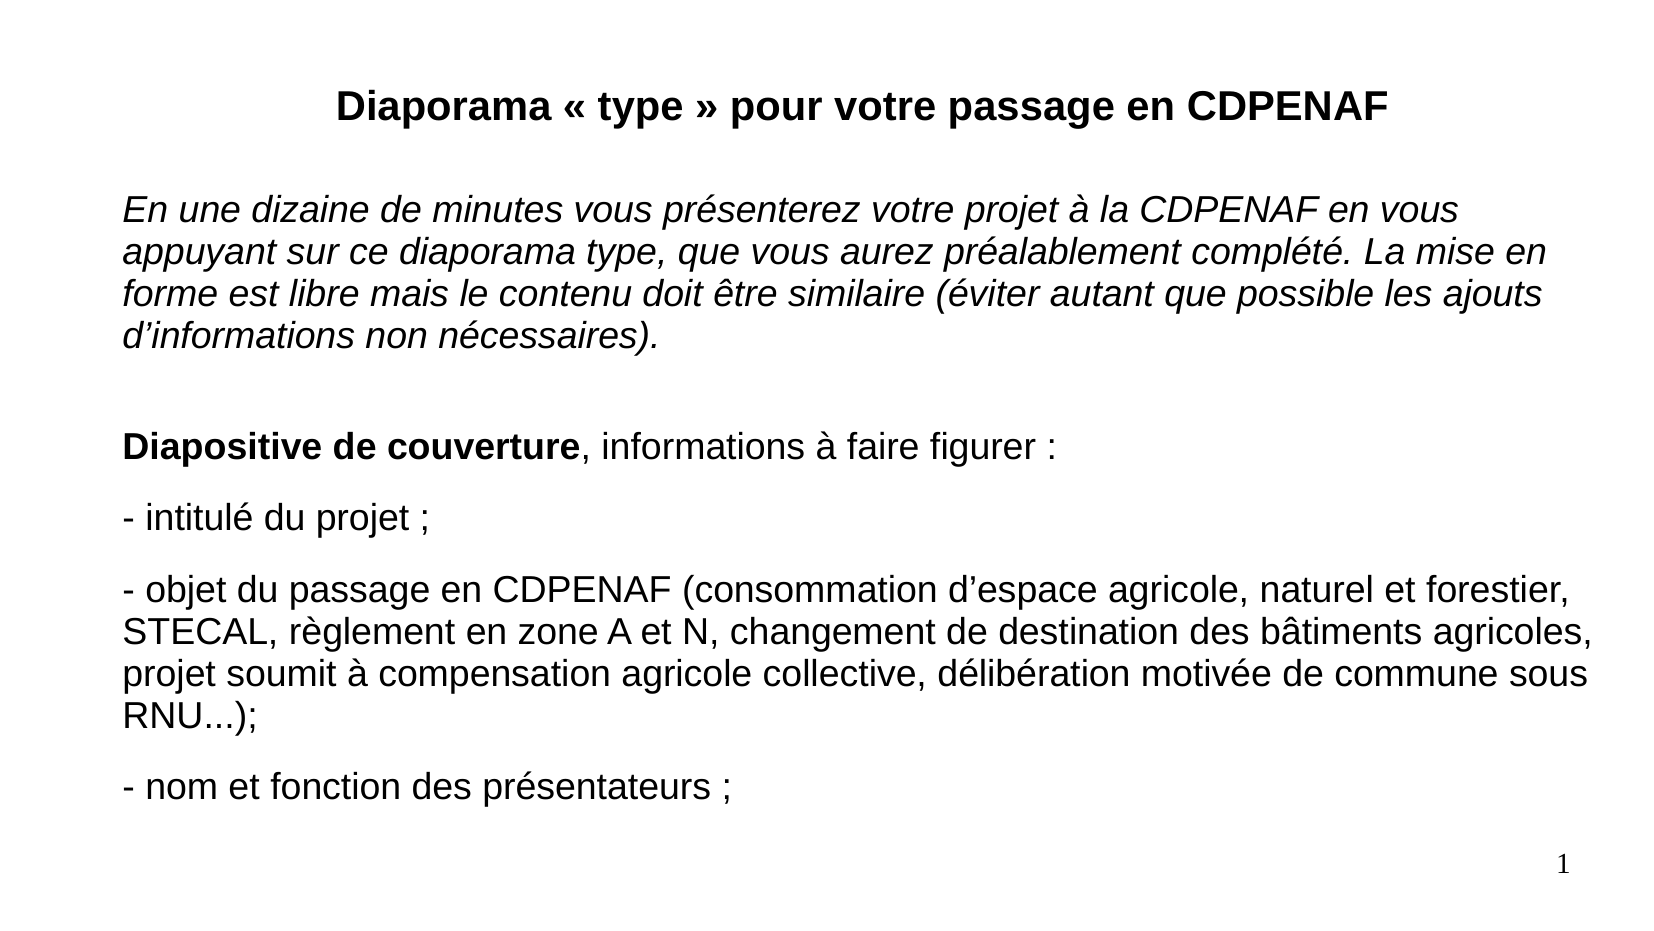

Diaporama « type » pour votre passage en CDPENAF
# En une dizaine de minutes vous présenterez votre projet à la CDPENAF en vous appuyant sur ce diaporama type, que vous aurez préalablement complété. La mise en forme est libre mais le contenu doit être similaire (éviter autant que possible les ajouts d’informations non nécessaires).
Diapositive de couverture, informations à faire figurer :
- intitulé du projet ;
- objet du passage en CDPENAF (consommation d’espace agricole, naturel et forestier, STECAL, règlement en zone A et N, changement de destination des bâtiments agricoles, projet soumit à compensation agricole collective, délibération motivée de commune sous RNU...);
- nom et fonction des présentateurs ;
1